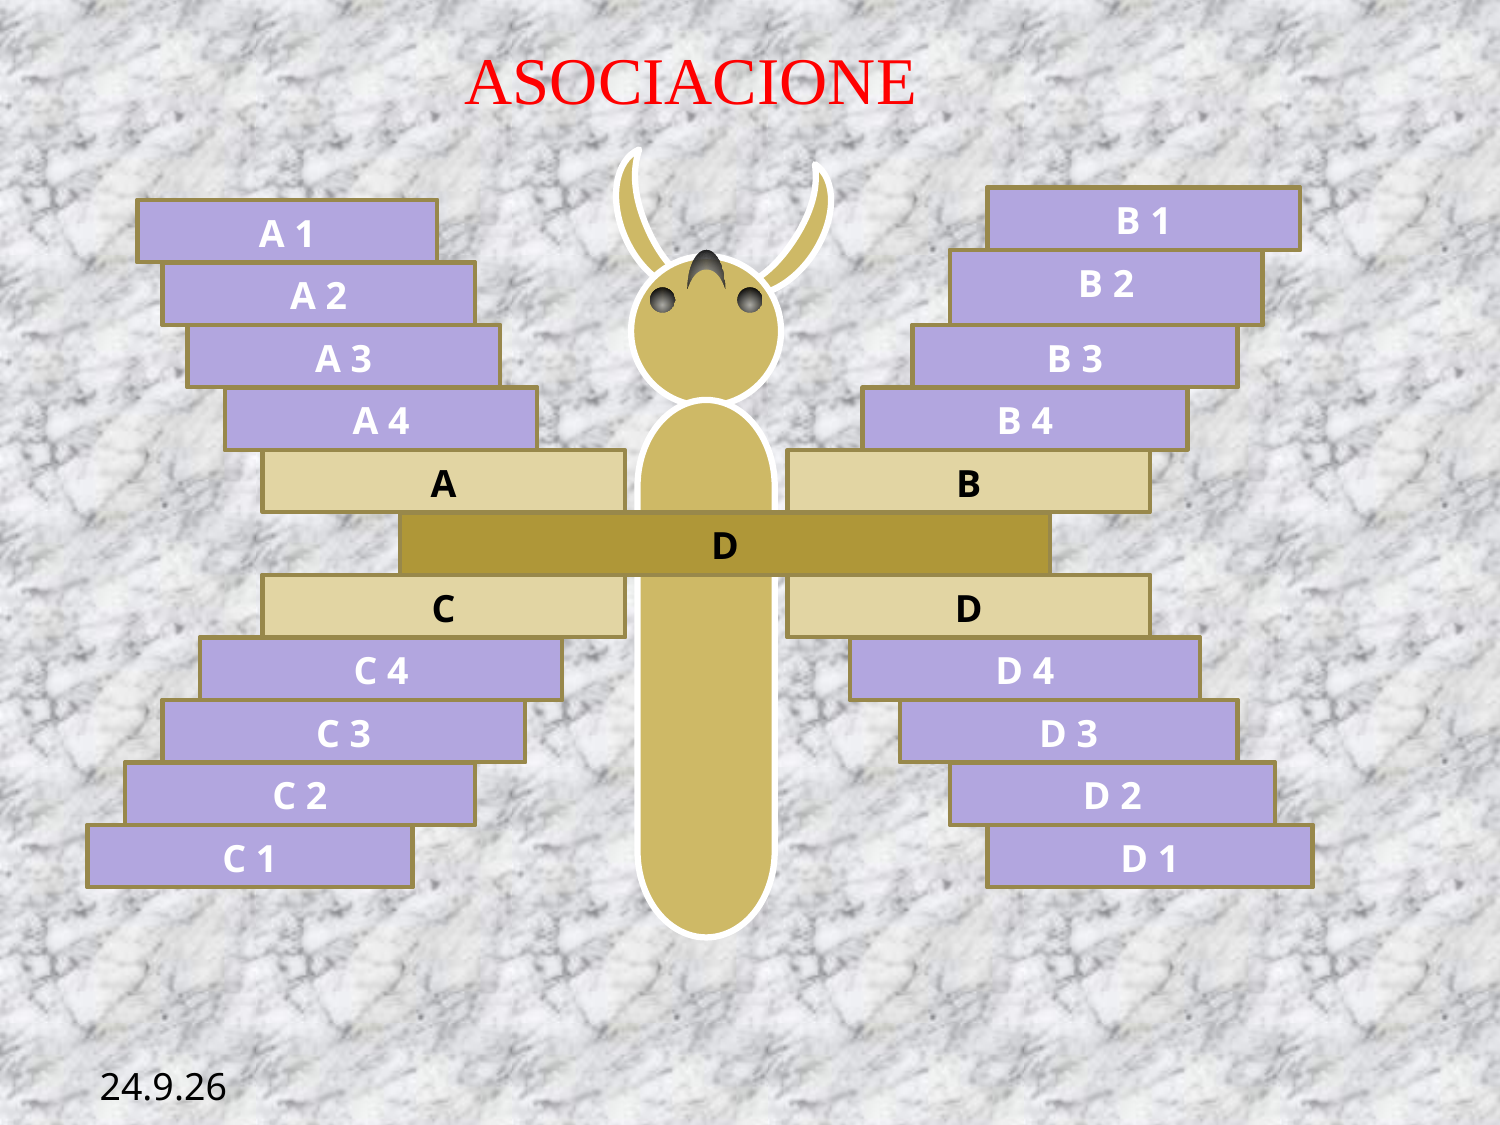

ASOCIACIONE
ACAR
B 1
SHTRIGË
A 1
NGRICË
B 2
VAJZË
A 2
PYLL
A 3
SAJA
B 3
SHKURTABIQ
A 4
B 4
DORËZA
BORËBARDHA
A
DIMRI
B
EMRA
D
DETI
C
VJOLLCA
D
VERA
C 4
PRANVERË
D 4
KRYPA
C 3
VAJZË
D 3
OMBRELLA
C 2
LULE
D 2
GUACA
C 1
BIMË
D 1